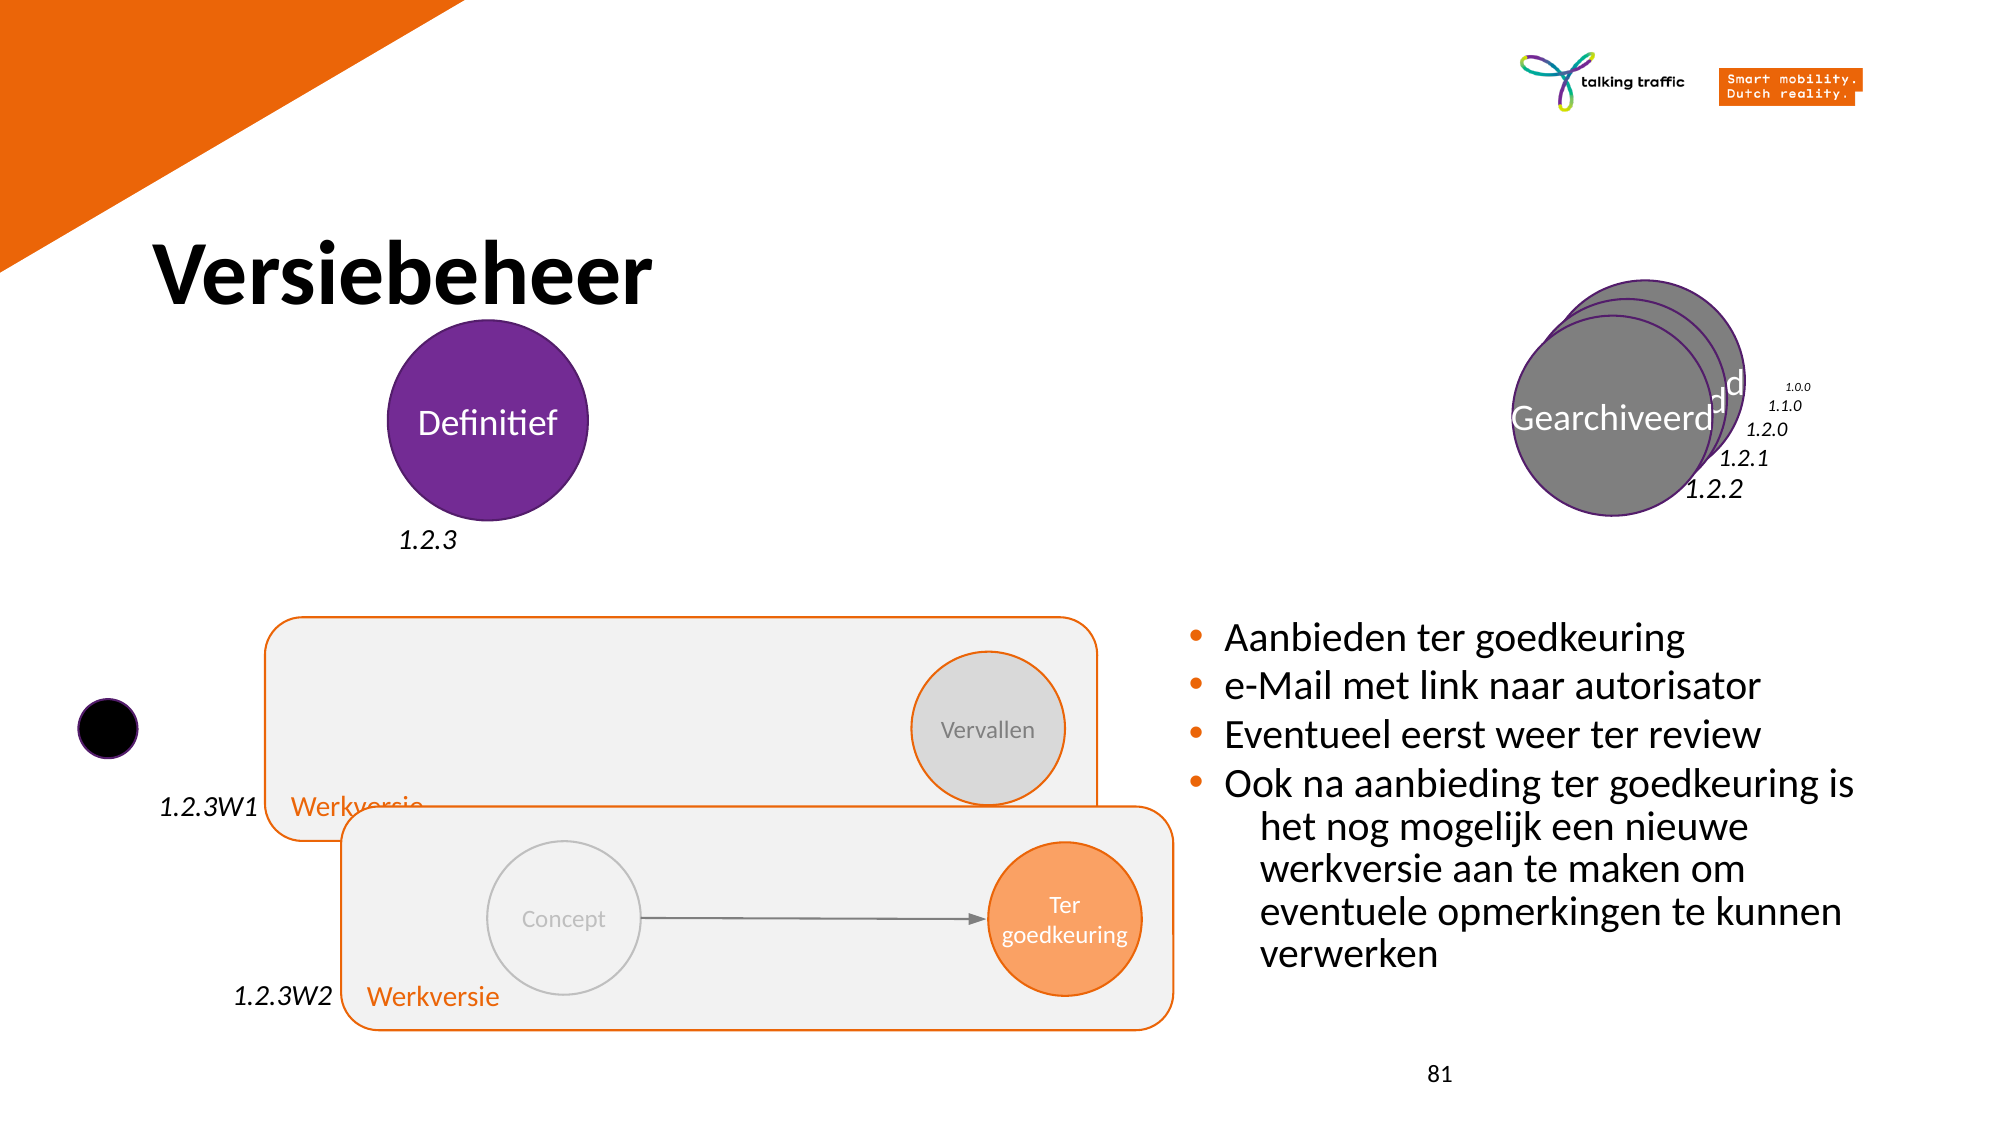

# Versiebeheer
Gearchiveerd
Gearchiveerd
Gearchiveerd
Definitief
1.0.0
1.1.0
1.2.0
1.2.1
1.2.2
1.2.3
Werkversie
Aanbieden ter goedkeuring
e-Mail met link naar autorisator
Eventueel eerst weer ter review
Ook na aanbieding ter goedkeuring is het nog mogelijk een nieuwe werkversie aan te maken om eventuele opmerkingen te kunnen verwerken
Vervallen
1.2.3W1
Werkversie
Concept
Ter
goedkeuring
1.2.3W2